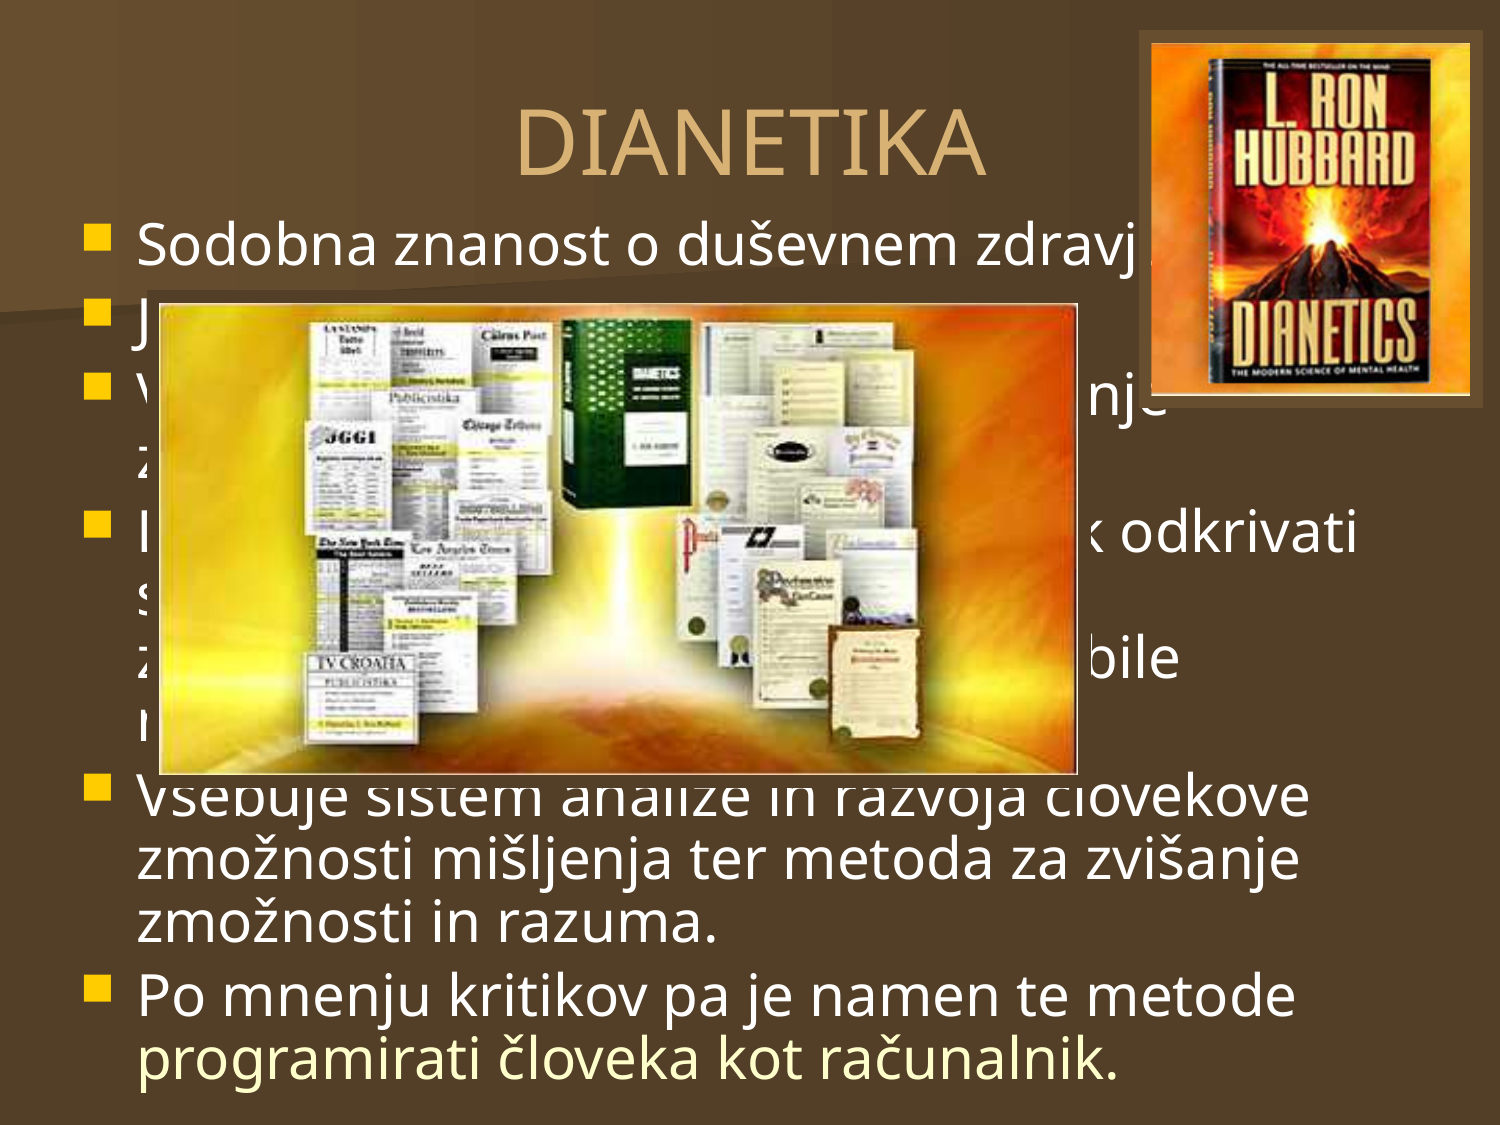

# DIANETIKA
Sodobna znanost o duševnem zdravju
Je raziskovanje človeškega uma.
V lastnem umu oživitev svoje notranje zmogljivosti.
Daje napotke in uči, da mora človek odkrivati samega sebe in se tako dognati do zmogljivosti svojega uma, ki naj bi bile neznatne.
Vsebuje sistem analize in razvoja človekove zmožnosti mišljenja ter metoda za zvišanje zmožnosti in razuma.
Po mnenju kritikov pa je namen te metode programirati človeka kot računalnik.